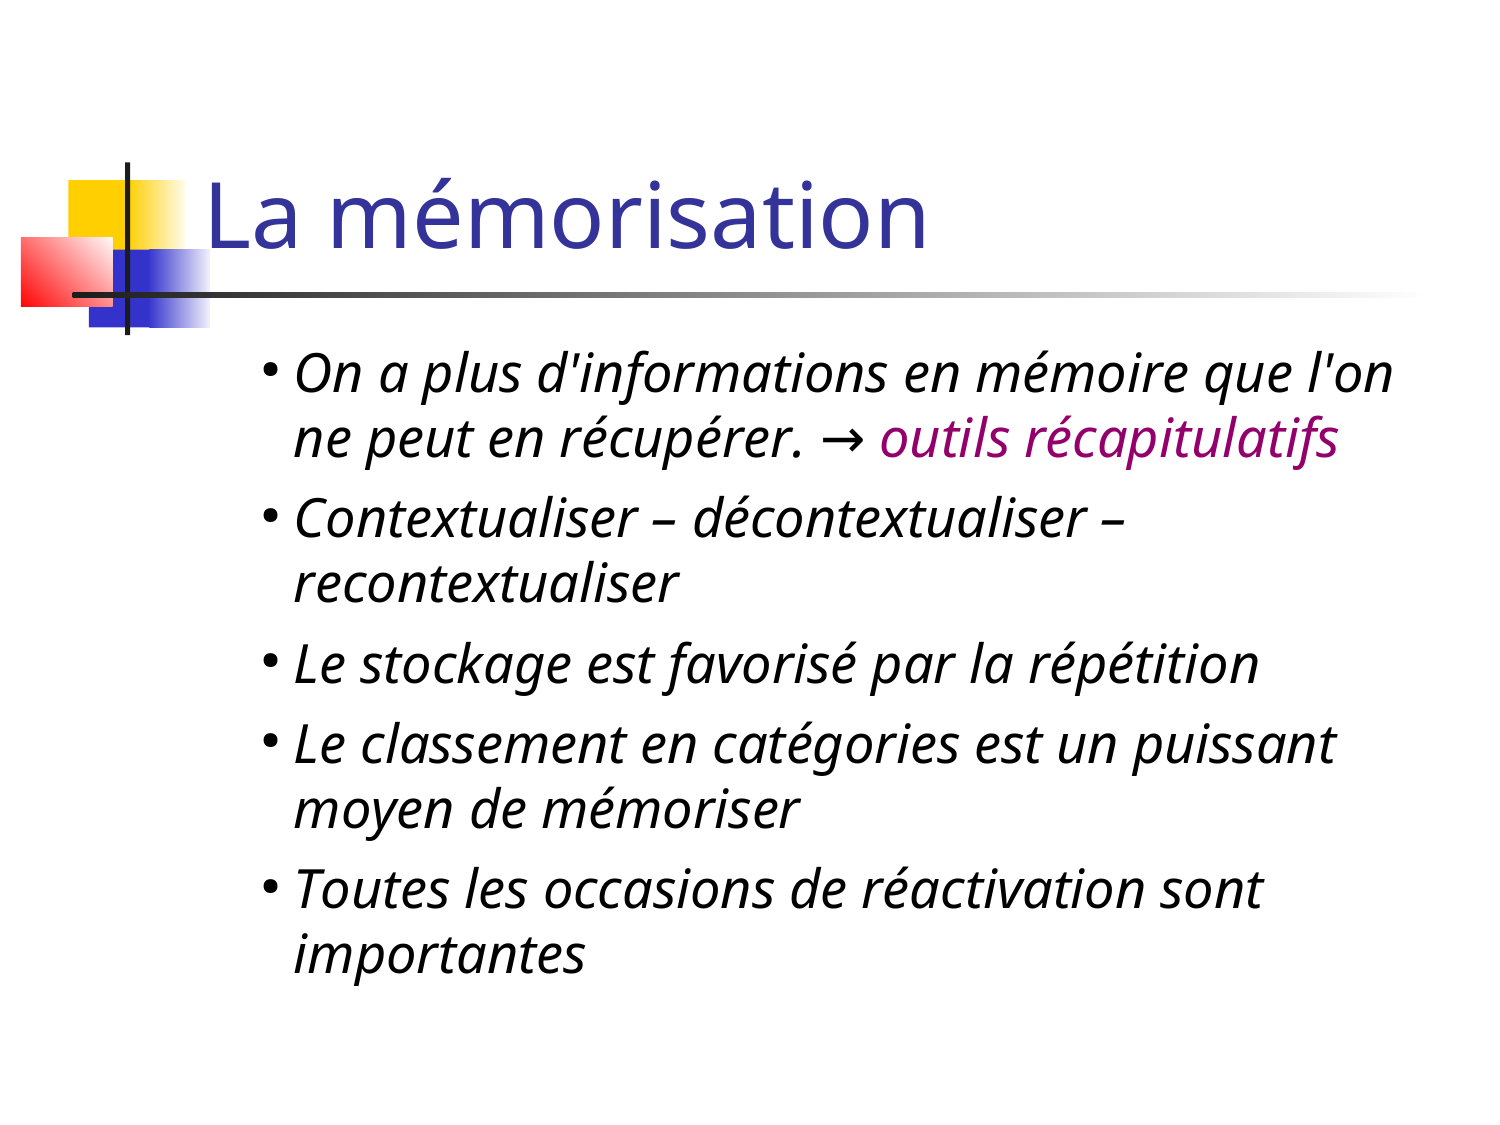

# La mémorisation
On a plus d'informations en mémoire que l'on ne peut en récupérer. → outils récapitulatifs
Contextualiser – décontextualiser – recontextualiser
Le stockage est favorisé par la répétition
Le classement en catégories est un puissant moyen de mémoriser
Toutes les occasions de réactivation sont importantes